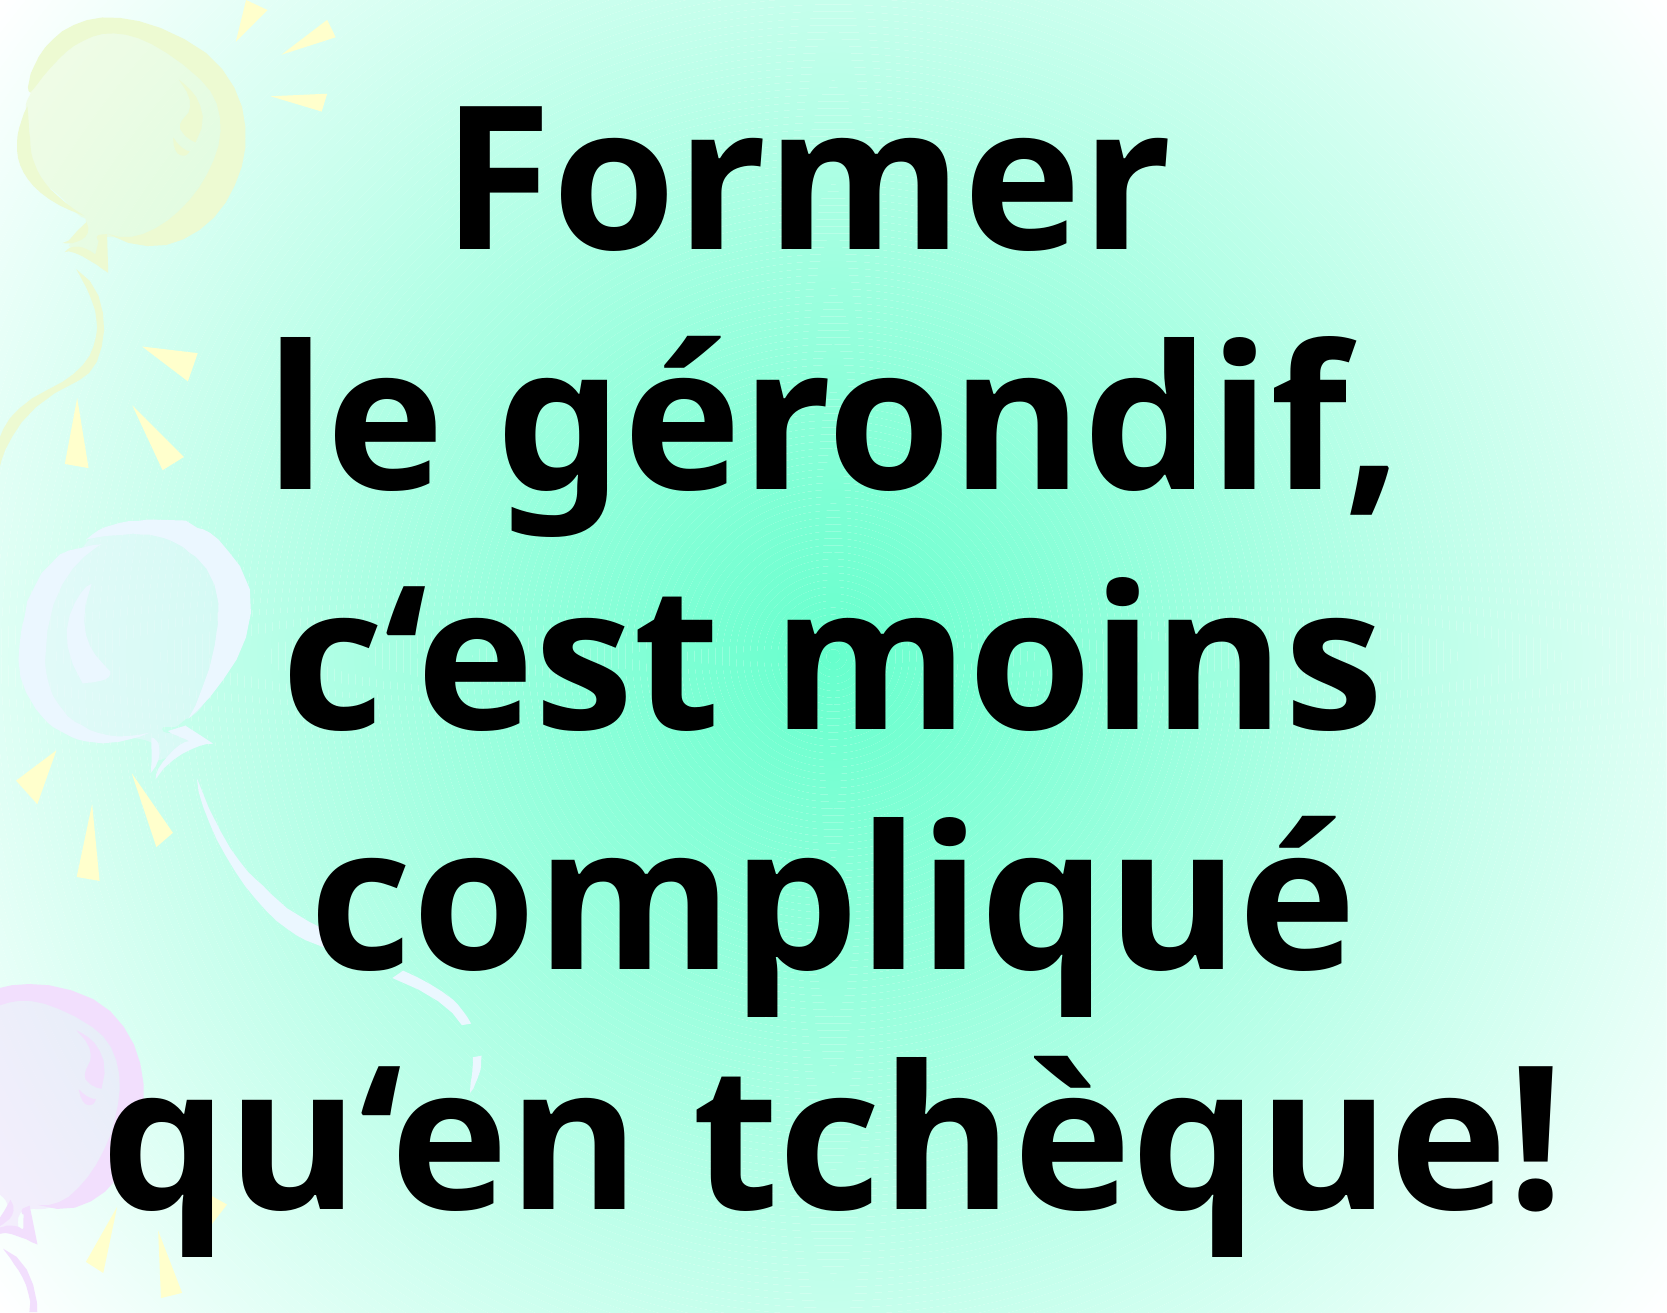

Former
le gérondif,
c‘est moins compliqué qu‘en tchèque!